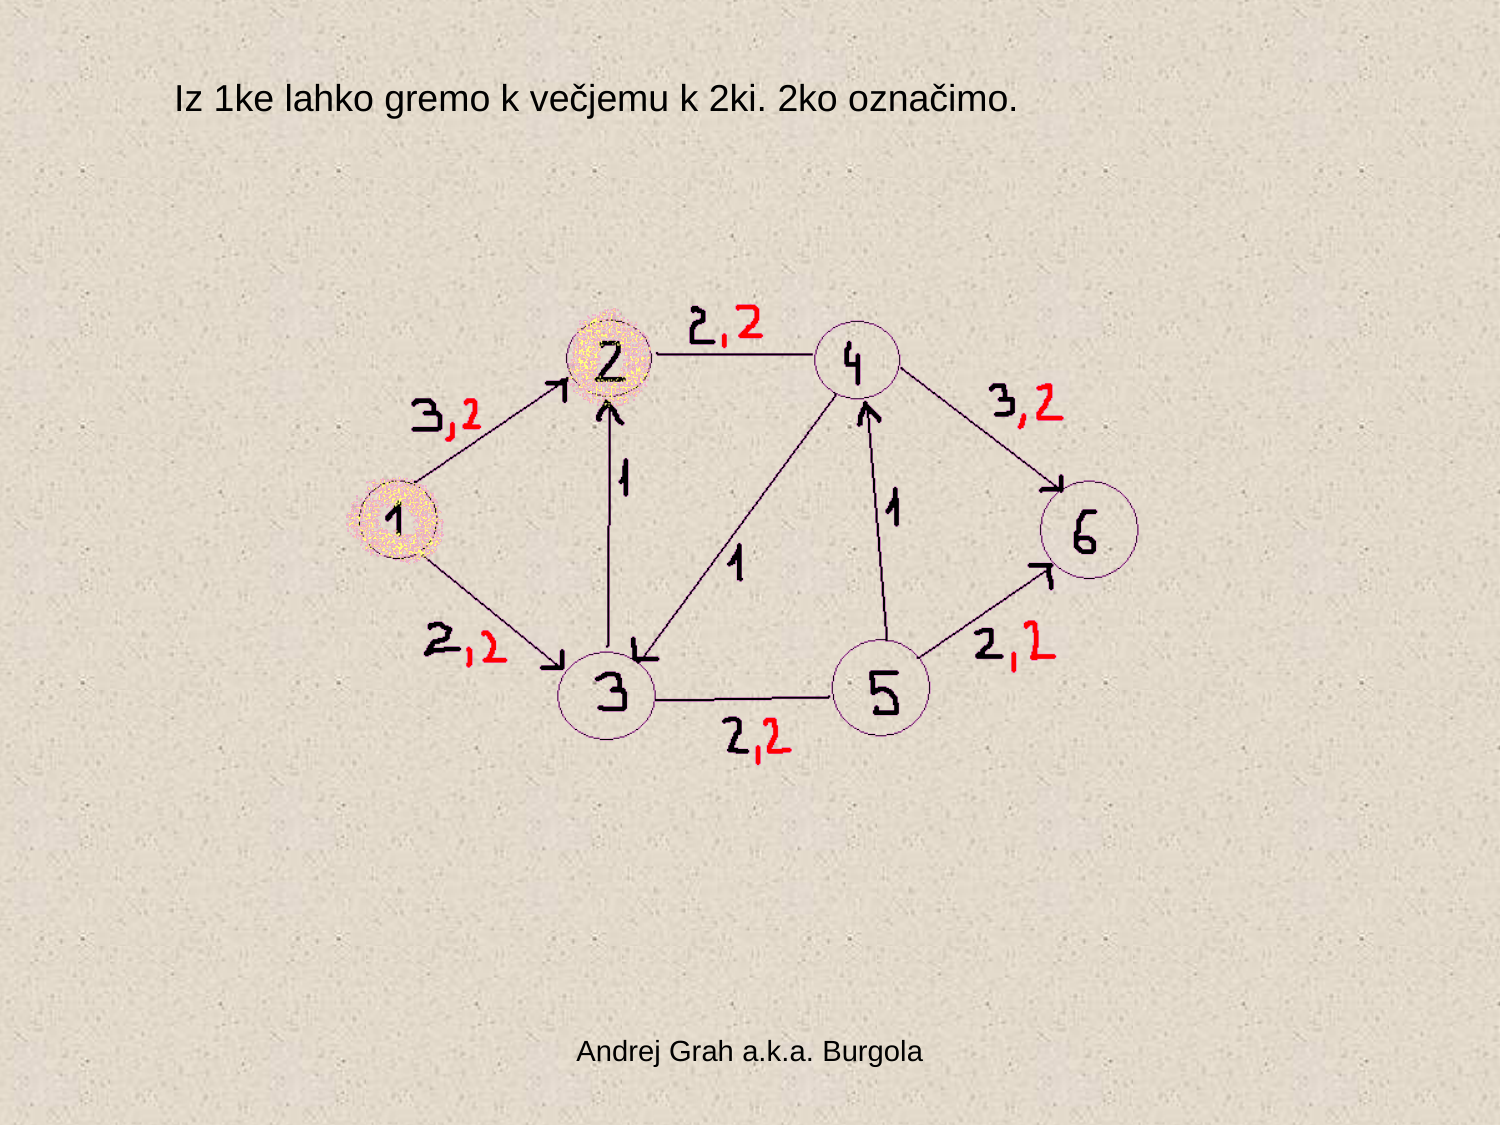

Iz 1ke lahko gremo k večjemu k 2ki. 2ko označimo.
Andrej Grah a.k.a. Burgola